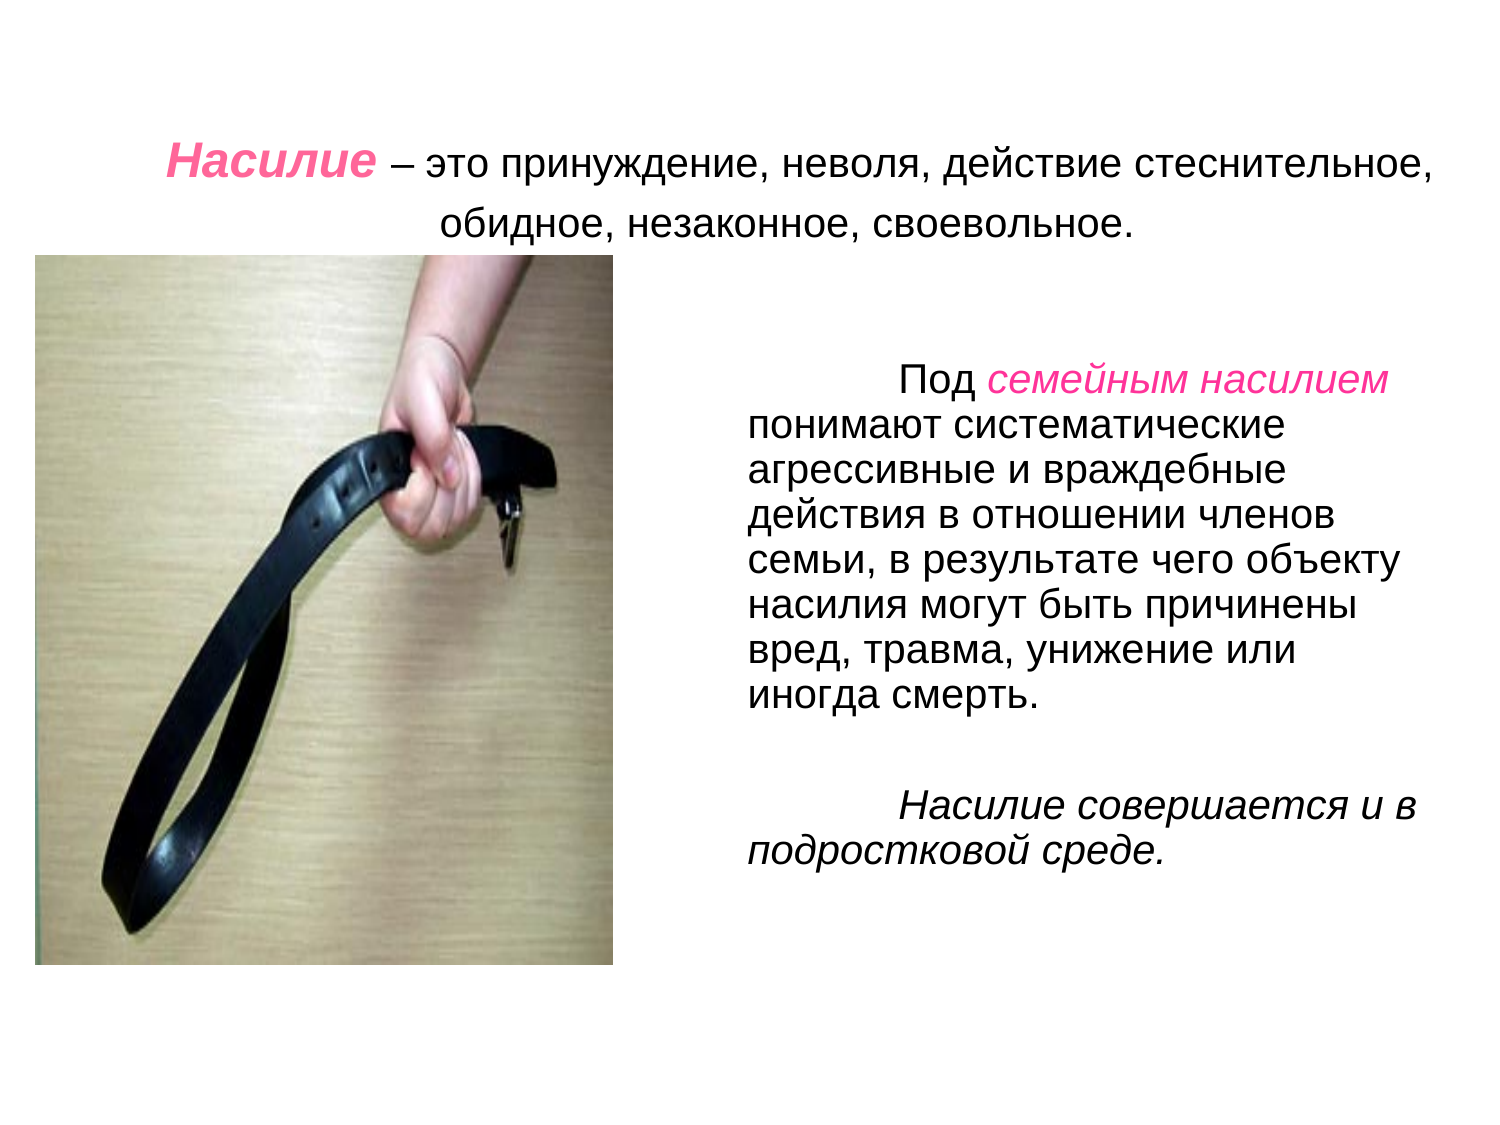

# Насилие – это принуждение, неволя, действие стеснительное, обидное, незаконное, своевольное.
 Под семейным насилием понимают систематические агрессивные и враждебные действия в отношении членов семьи, в результате чего объекту насилия могут быть причинены вред, травма, унижение или иногда смерть.
 Насилие совершается и в подростковой среде.